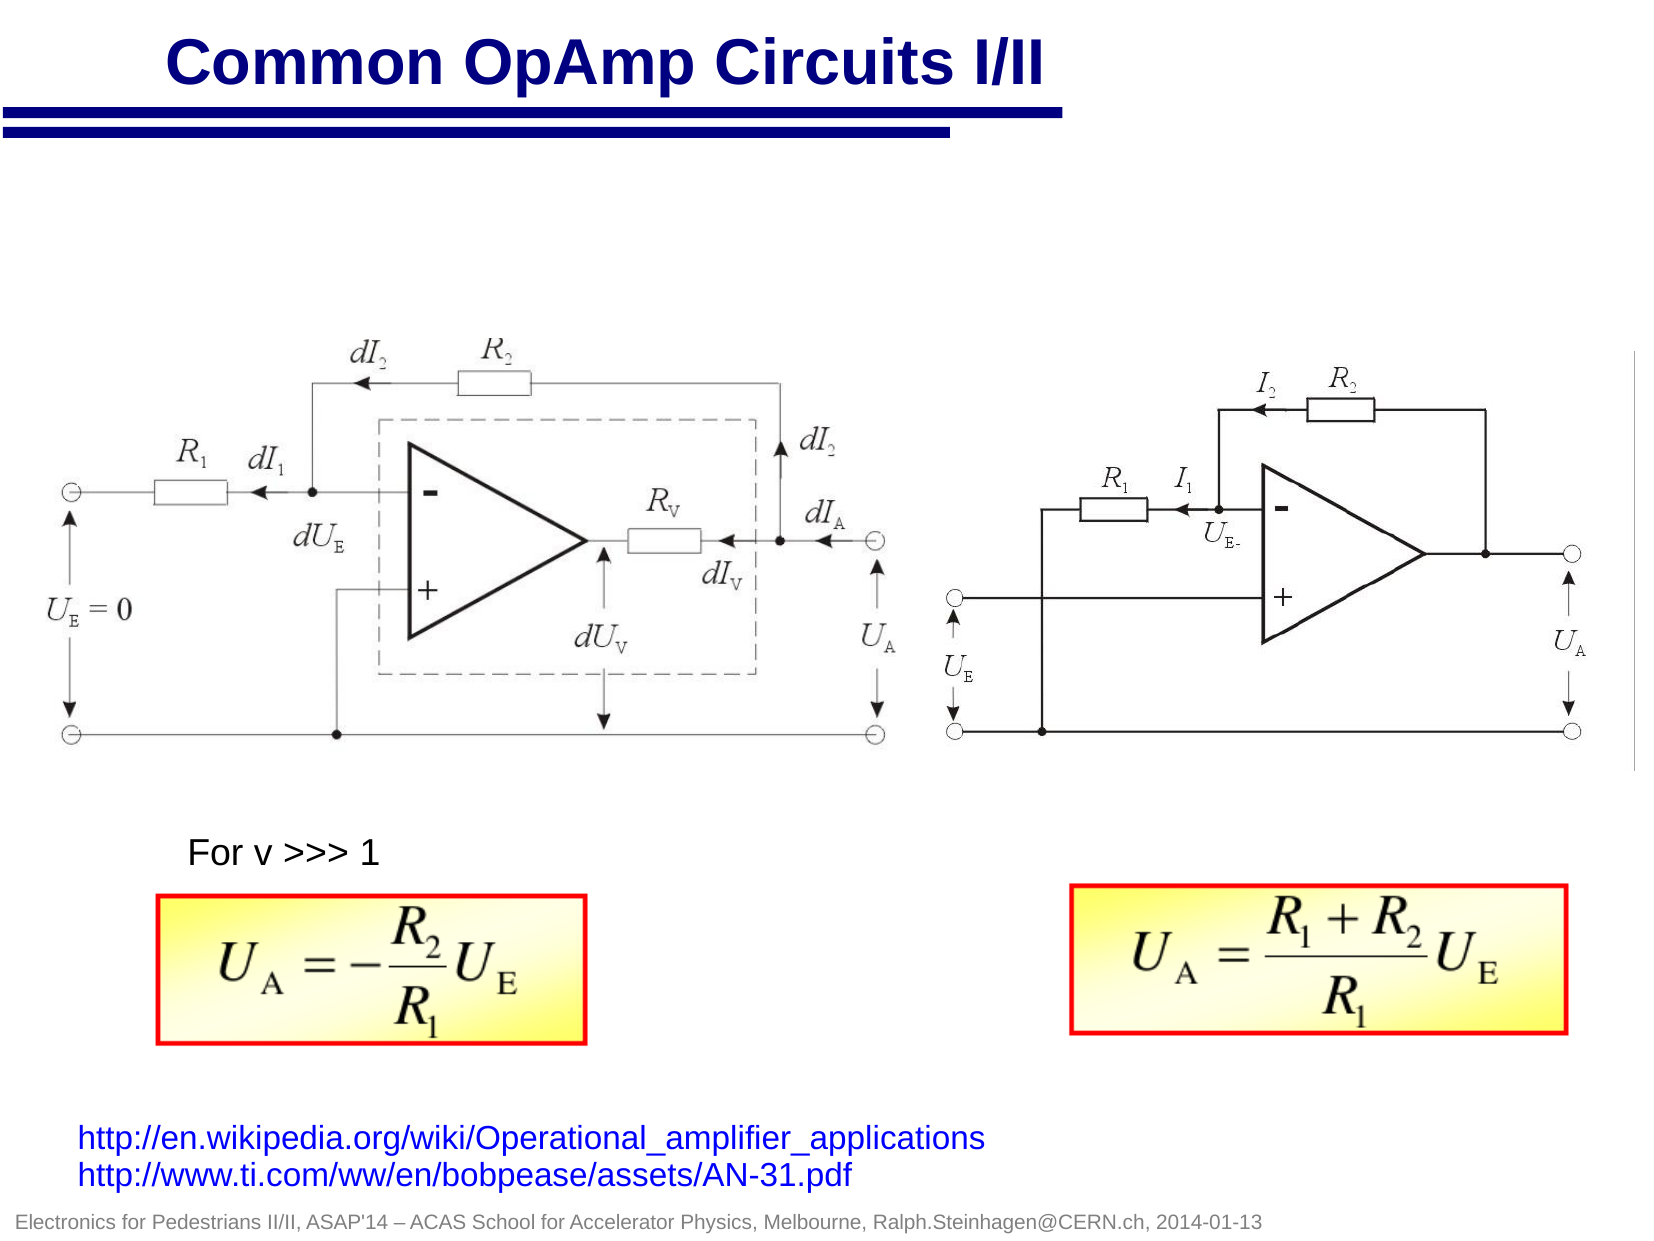

# Common OpAmp Circuits I/II
For v >>> 1
http://en.wikipedia.org/wiki/Operational_amplifier_applications
http://www.ti.com/ww/en/bobpease/assets/AN-31.pdf